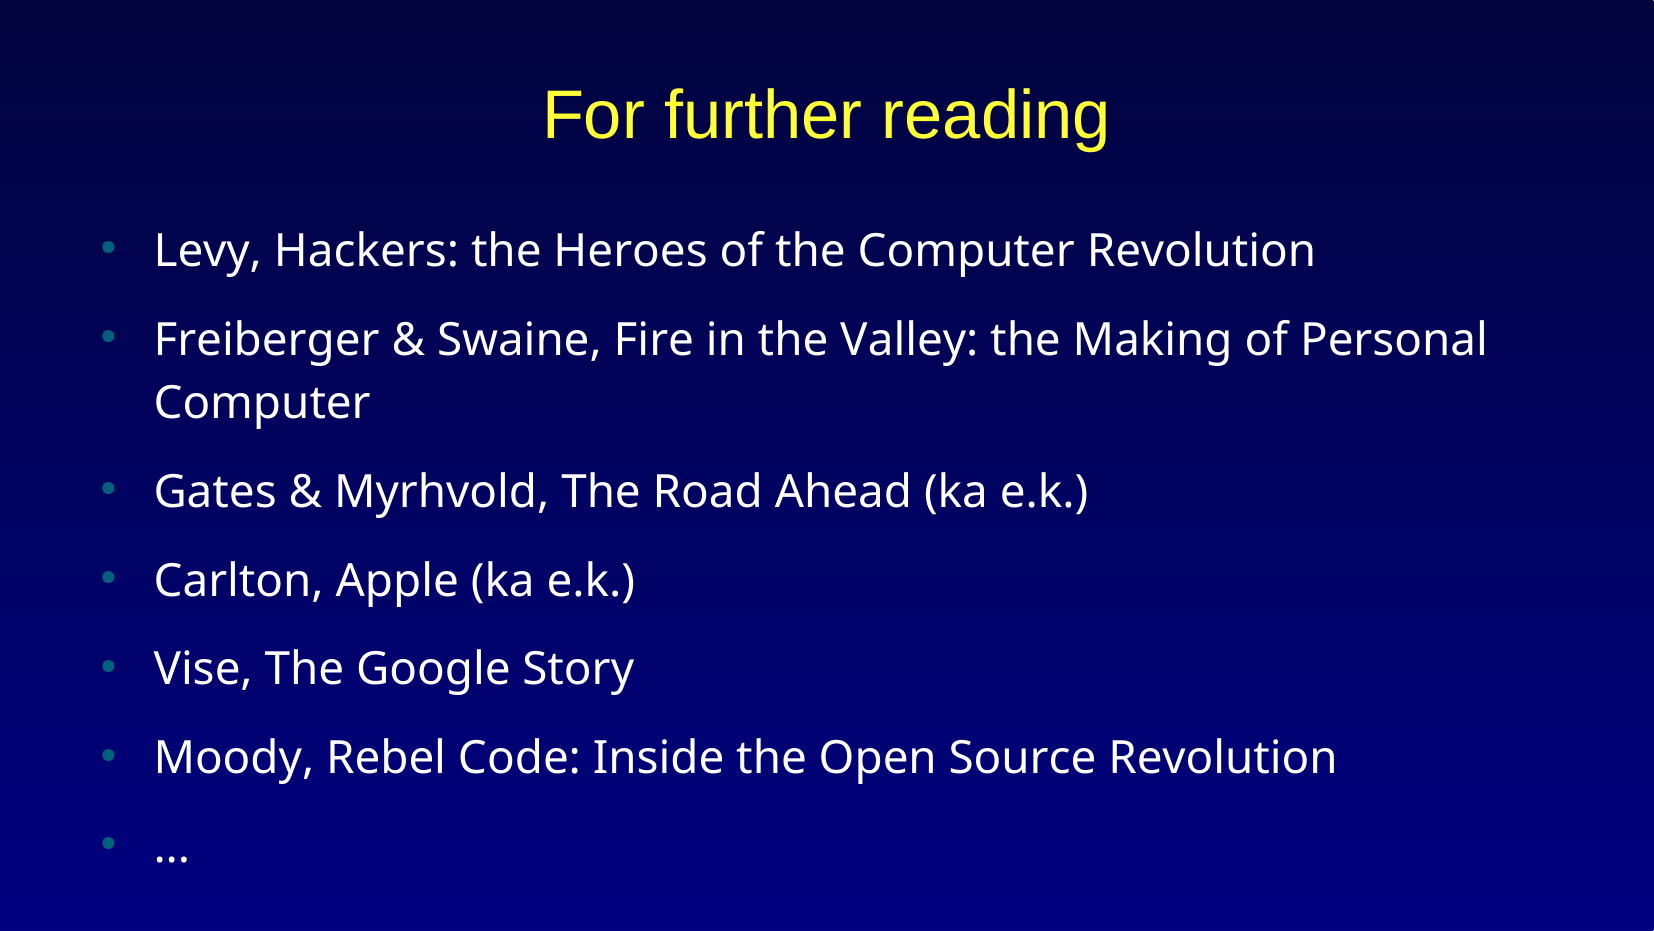

# For further reading
Levy, Hackers: the Heroes of the Computer Revolution
Freiberger & Swaine, Fire in the Valley: the Making of Personal Computer
Gates & Myrhvold, The Road Ahead (ka e.k.)
Carlton, Apple (ka e.k.)
Vise, The Google Story
Moody, Rebel Code: Inside the Open Source Revolution
...